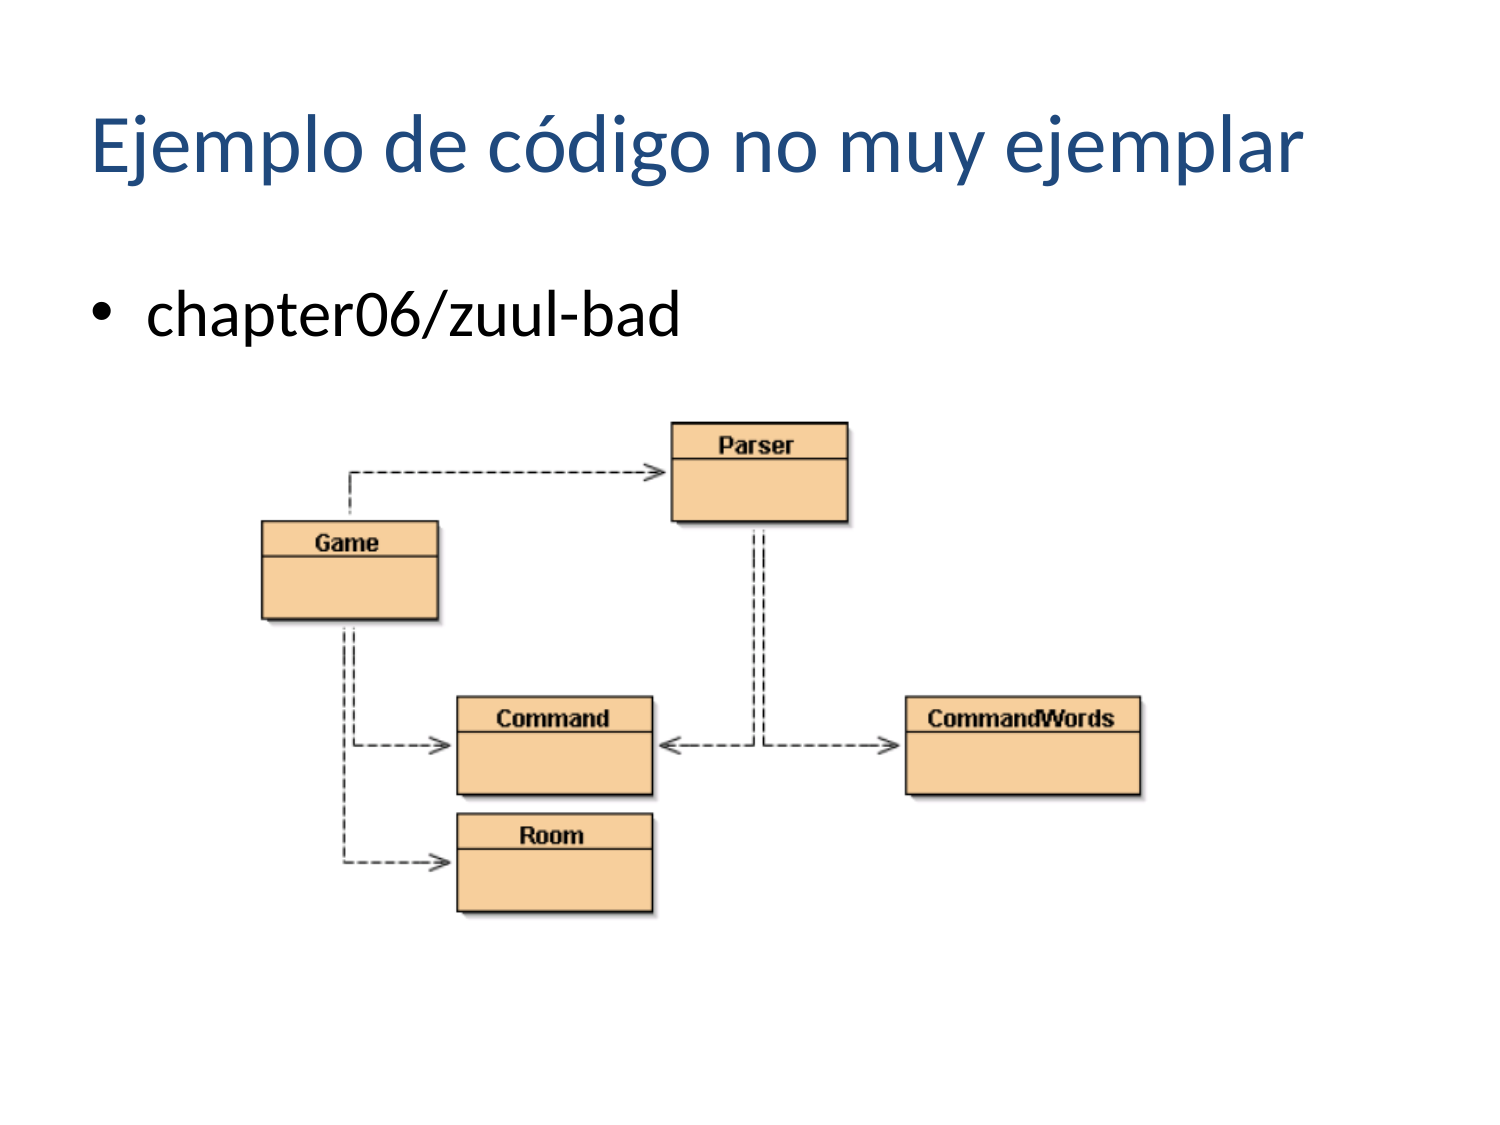

# Ejemplo de código no muy ejemplar
chapter06/zuul-bad